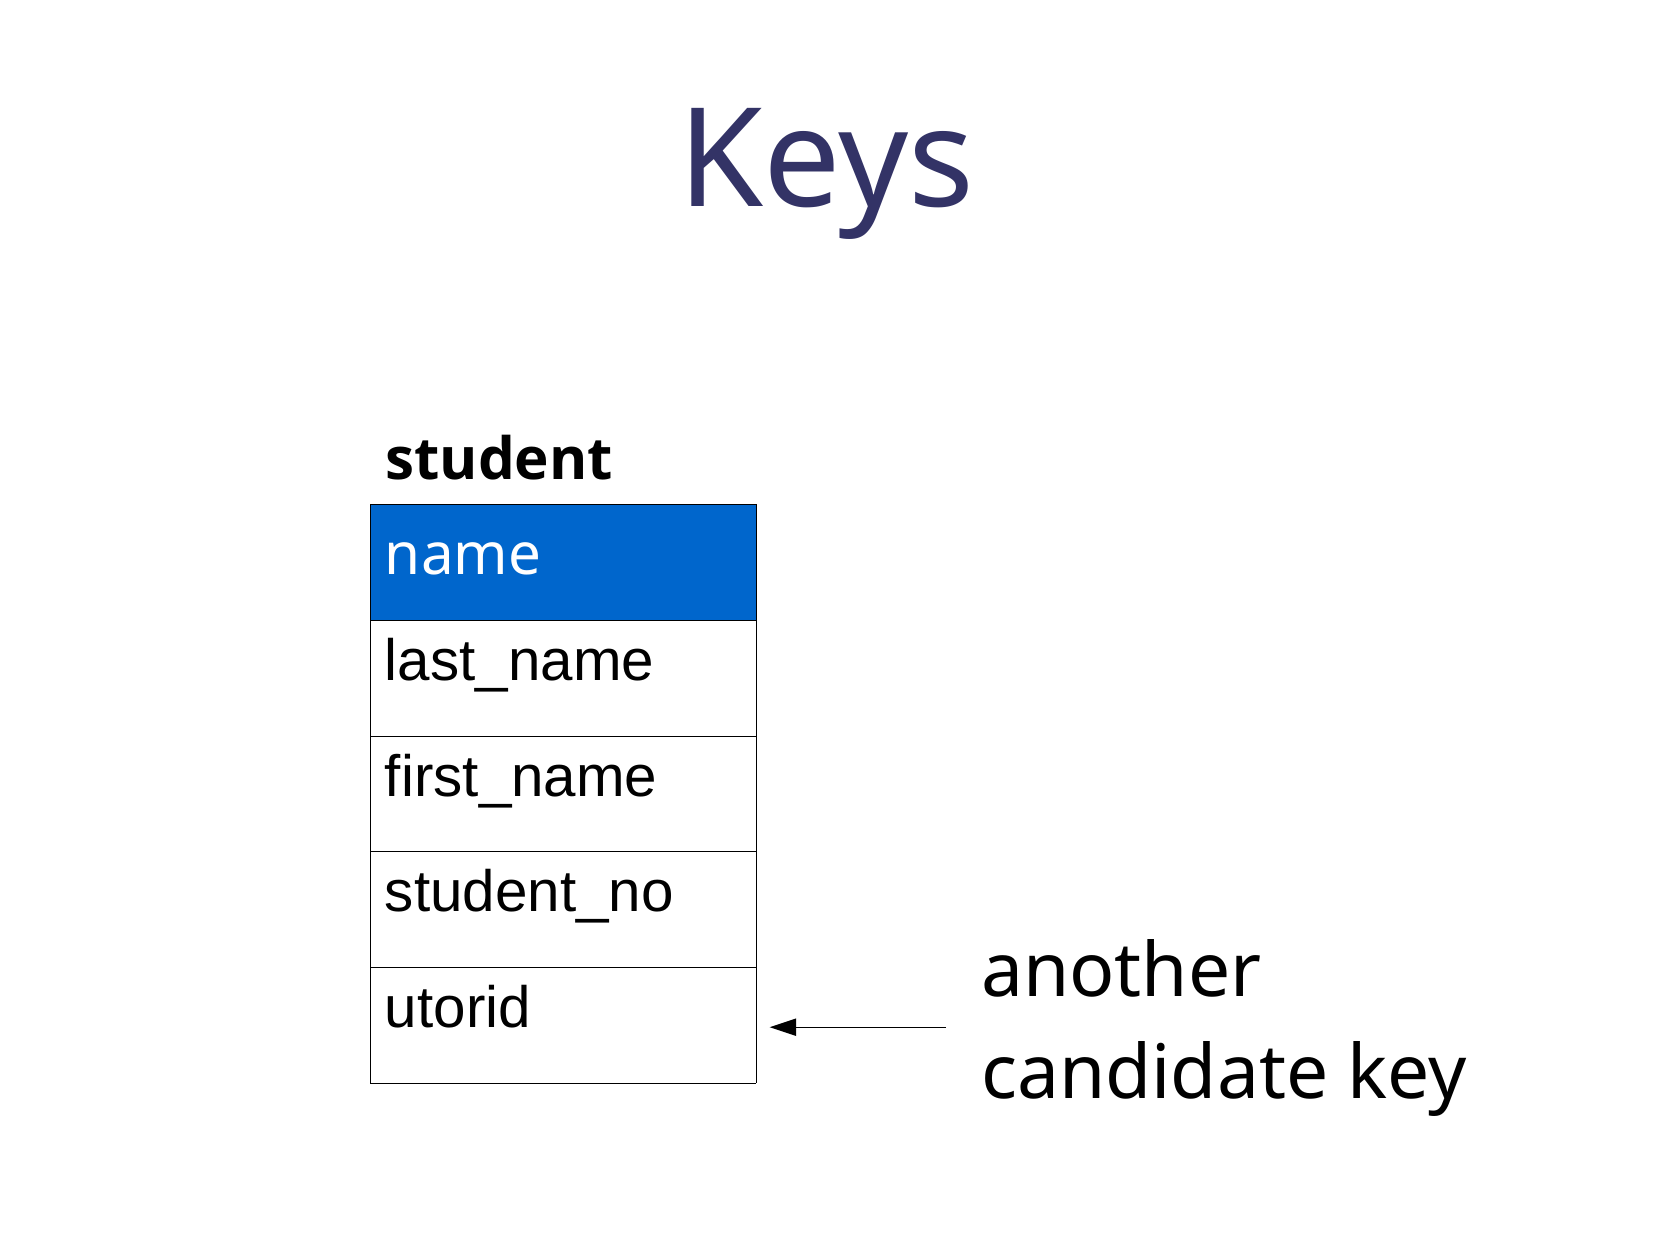

# Keys
student
| name |
| --- |
| last\_name |
| first\_name |
| student\_no |
| utorid |
another candidate key